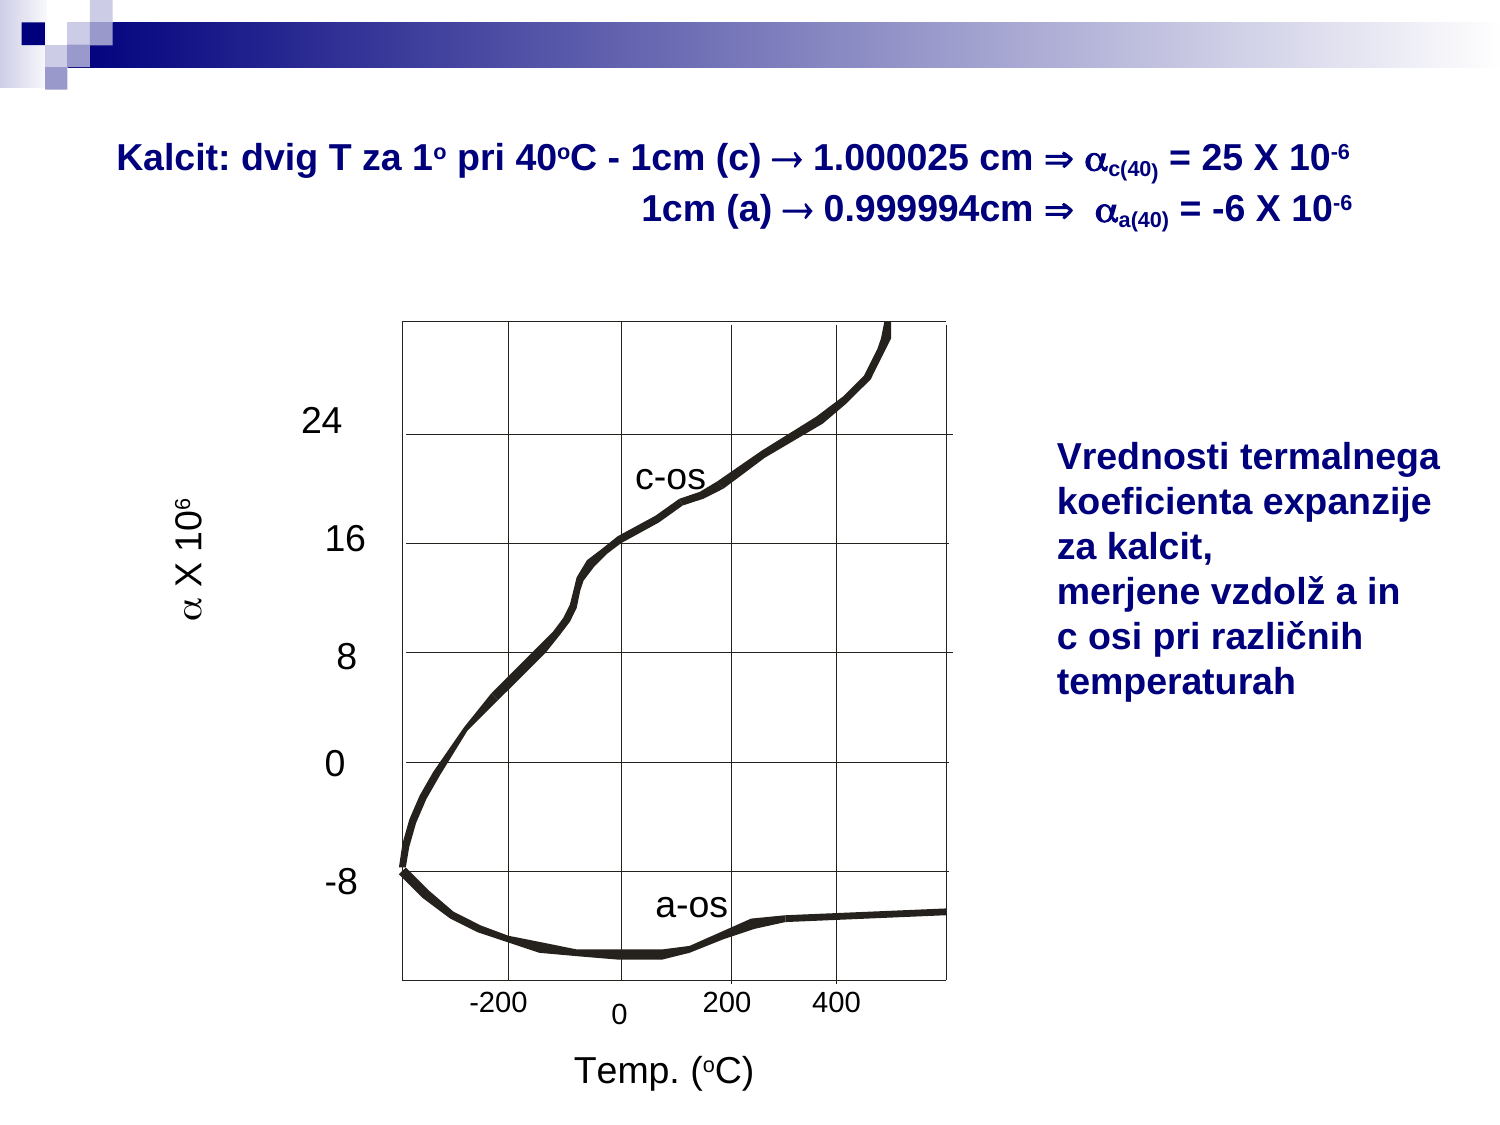

Kalcit: dvig T za 1o pri 40oC - 1cm (c)  1.000025 cm  c(40) = 25 X 10-6
 1cm (a)  0.999994cm  a(40) = -6 X 10-6
24
Vrednosti termalnega
koeficienta expanzije
za kalcit,
merjene vzdolž a in
c osi pri različnih
temperaturah
c-os
16
 X 106
8
0
-8
a-os
200
-200
400
0
Temp. (oC)